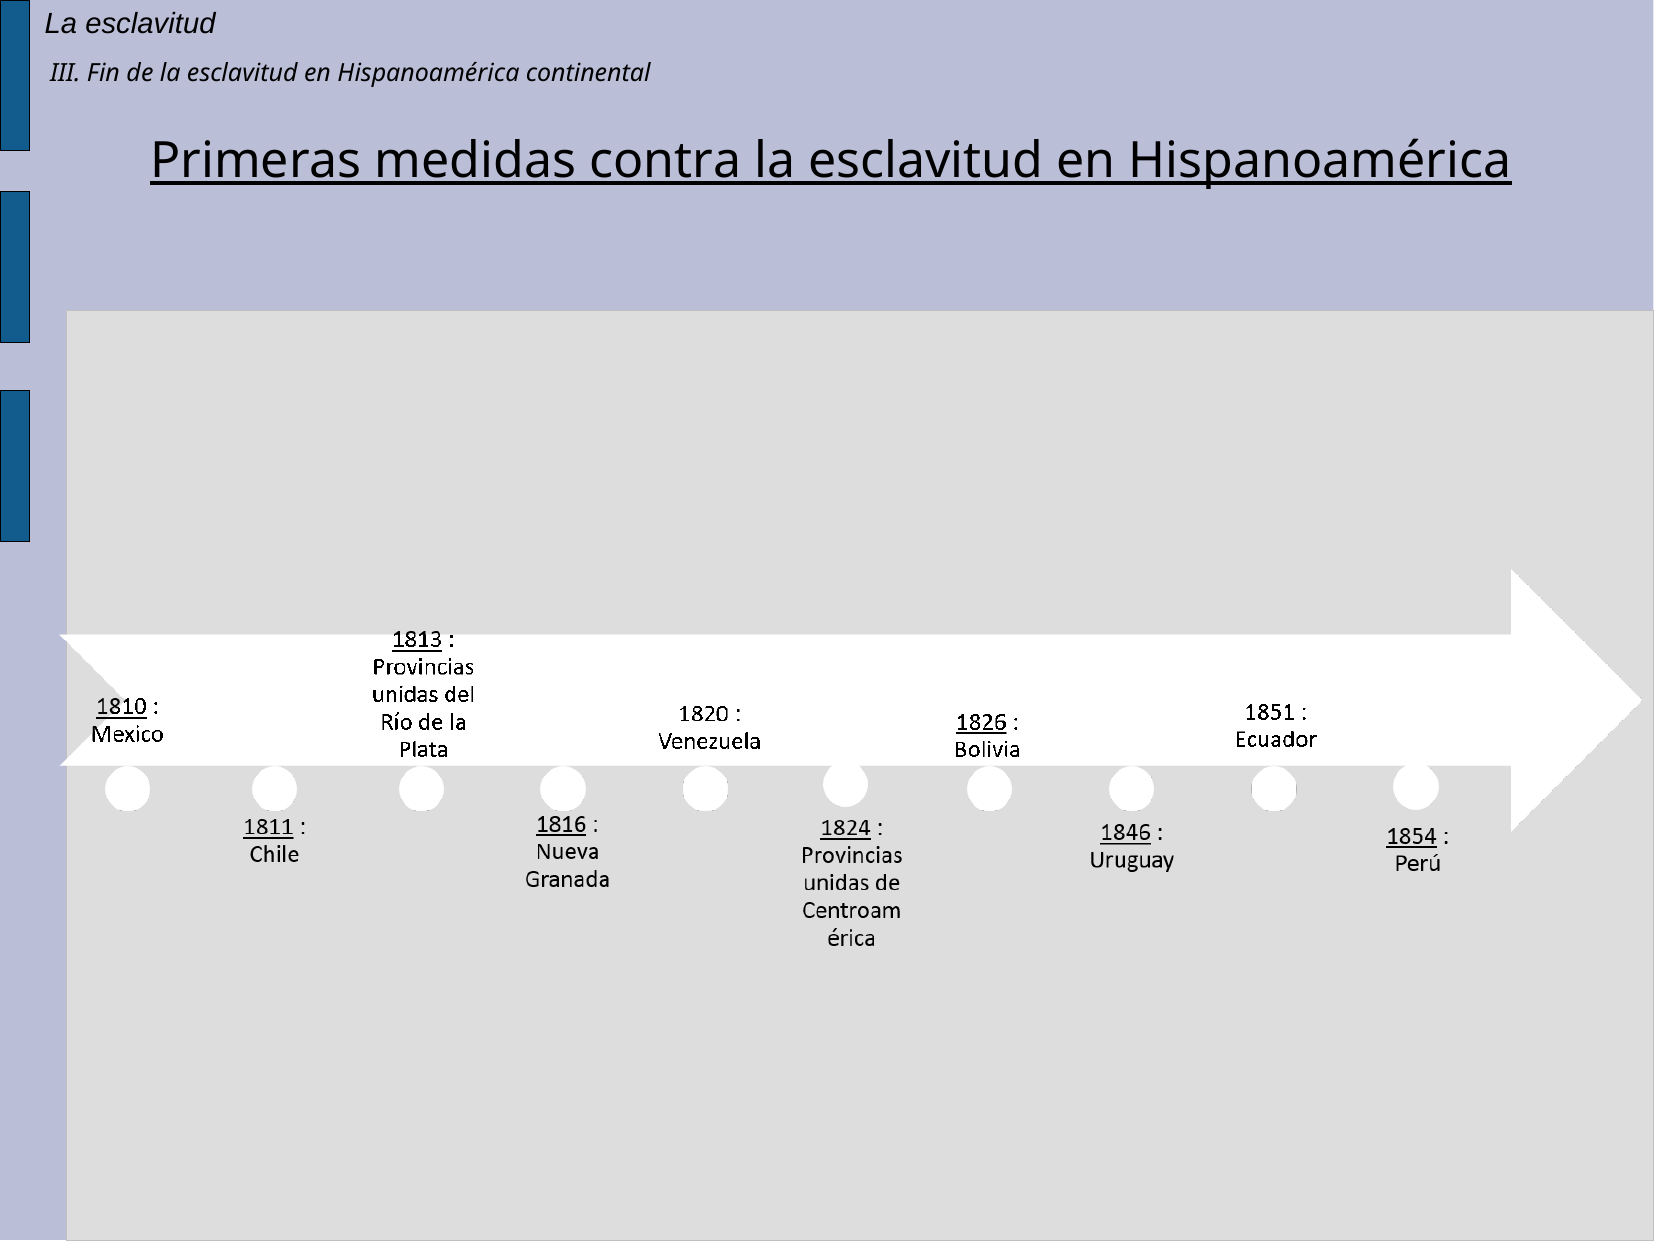

III. Fin de la esclavitud en Hispanoamérica continental
# Primeras medidas contra la esclavitud en Hispanoamérica